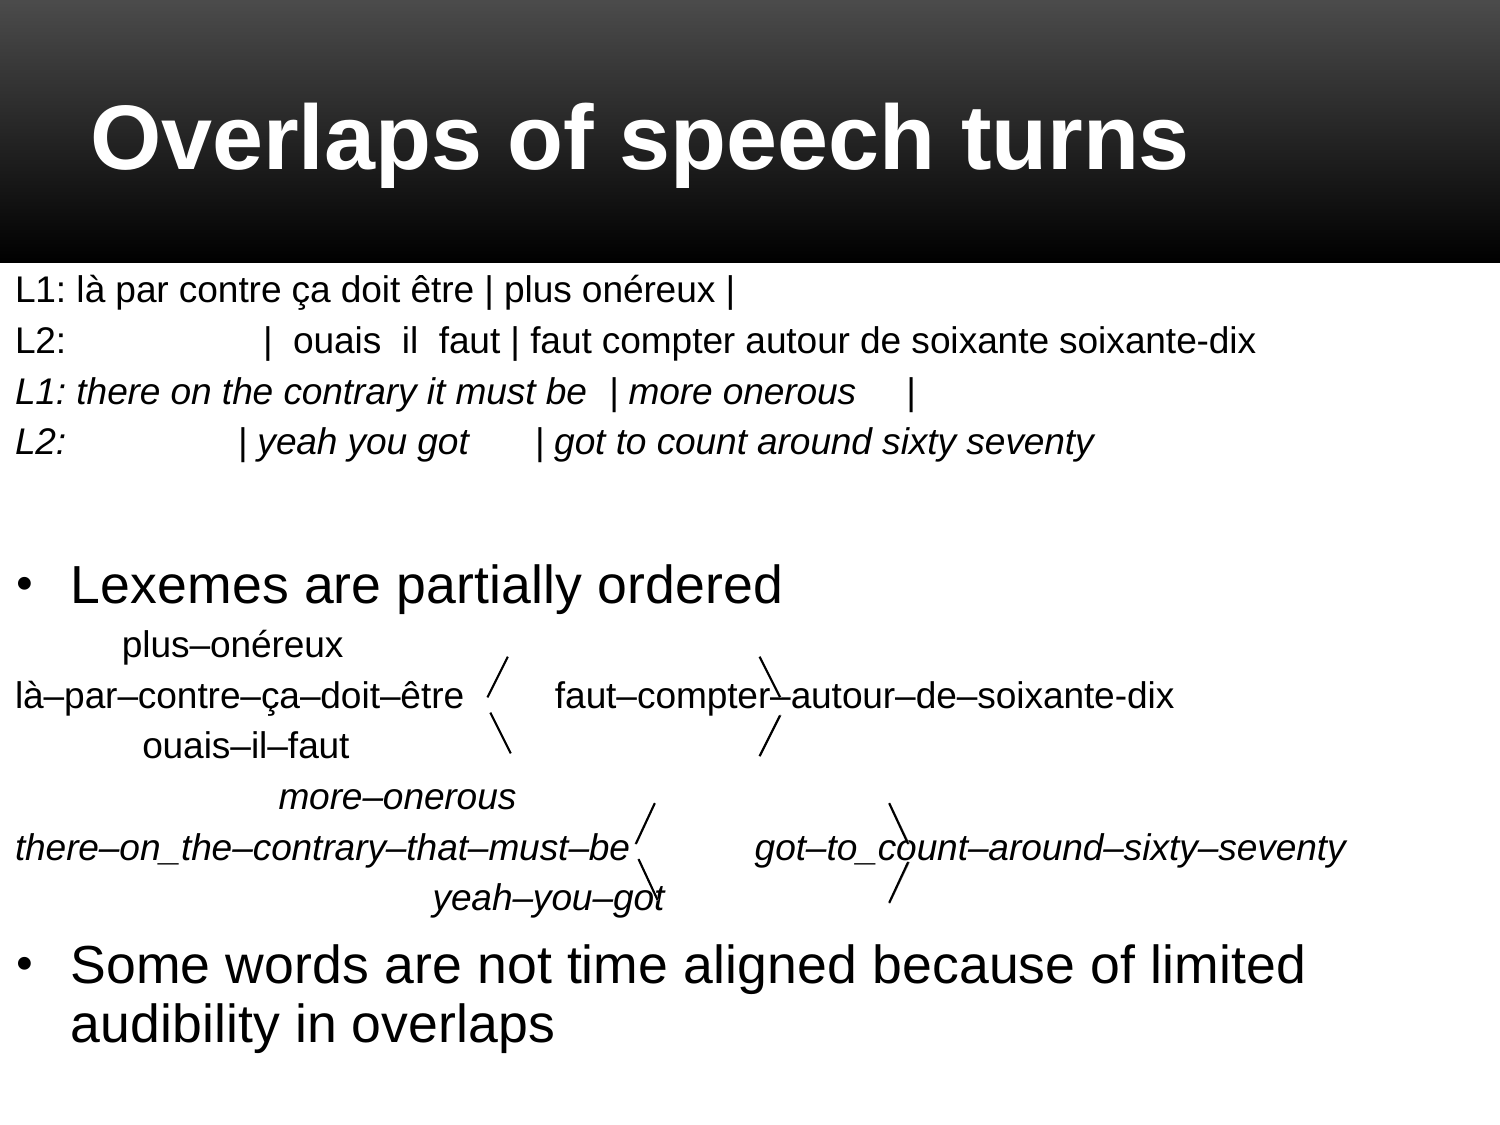

# Overlaps of speech turns
L1: là par contre ça doit être | plus onéreux |
L2: 				 | ouais il faut | faut compter autour de soixante soixante-dix
L1: there on the contrary it must be 	| more onerous 	|
L2: 					 		| yeah you got	| got to count around sixty seventy
Lexemes are partially ordered
							 plus–onéreux
là–par–contre–ça–doit–être				 faut–compter–autour–de–soixante-dix
							 ouais–il–faut
				 	 				 more–onerous
there–on_the–contrary–that–must–be			 got–to_count–around–sixty–seventy
 				 	 		 yeah–you–got
Some words are not time aligned because of limited audibility in overlaps